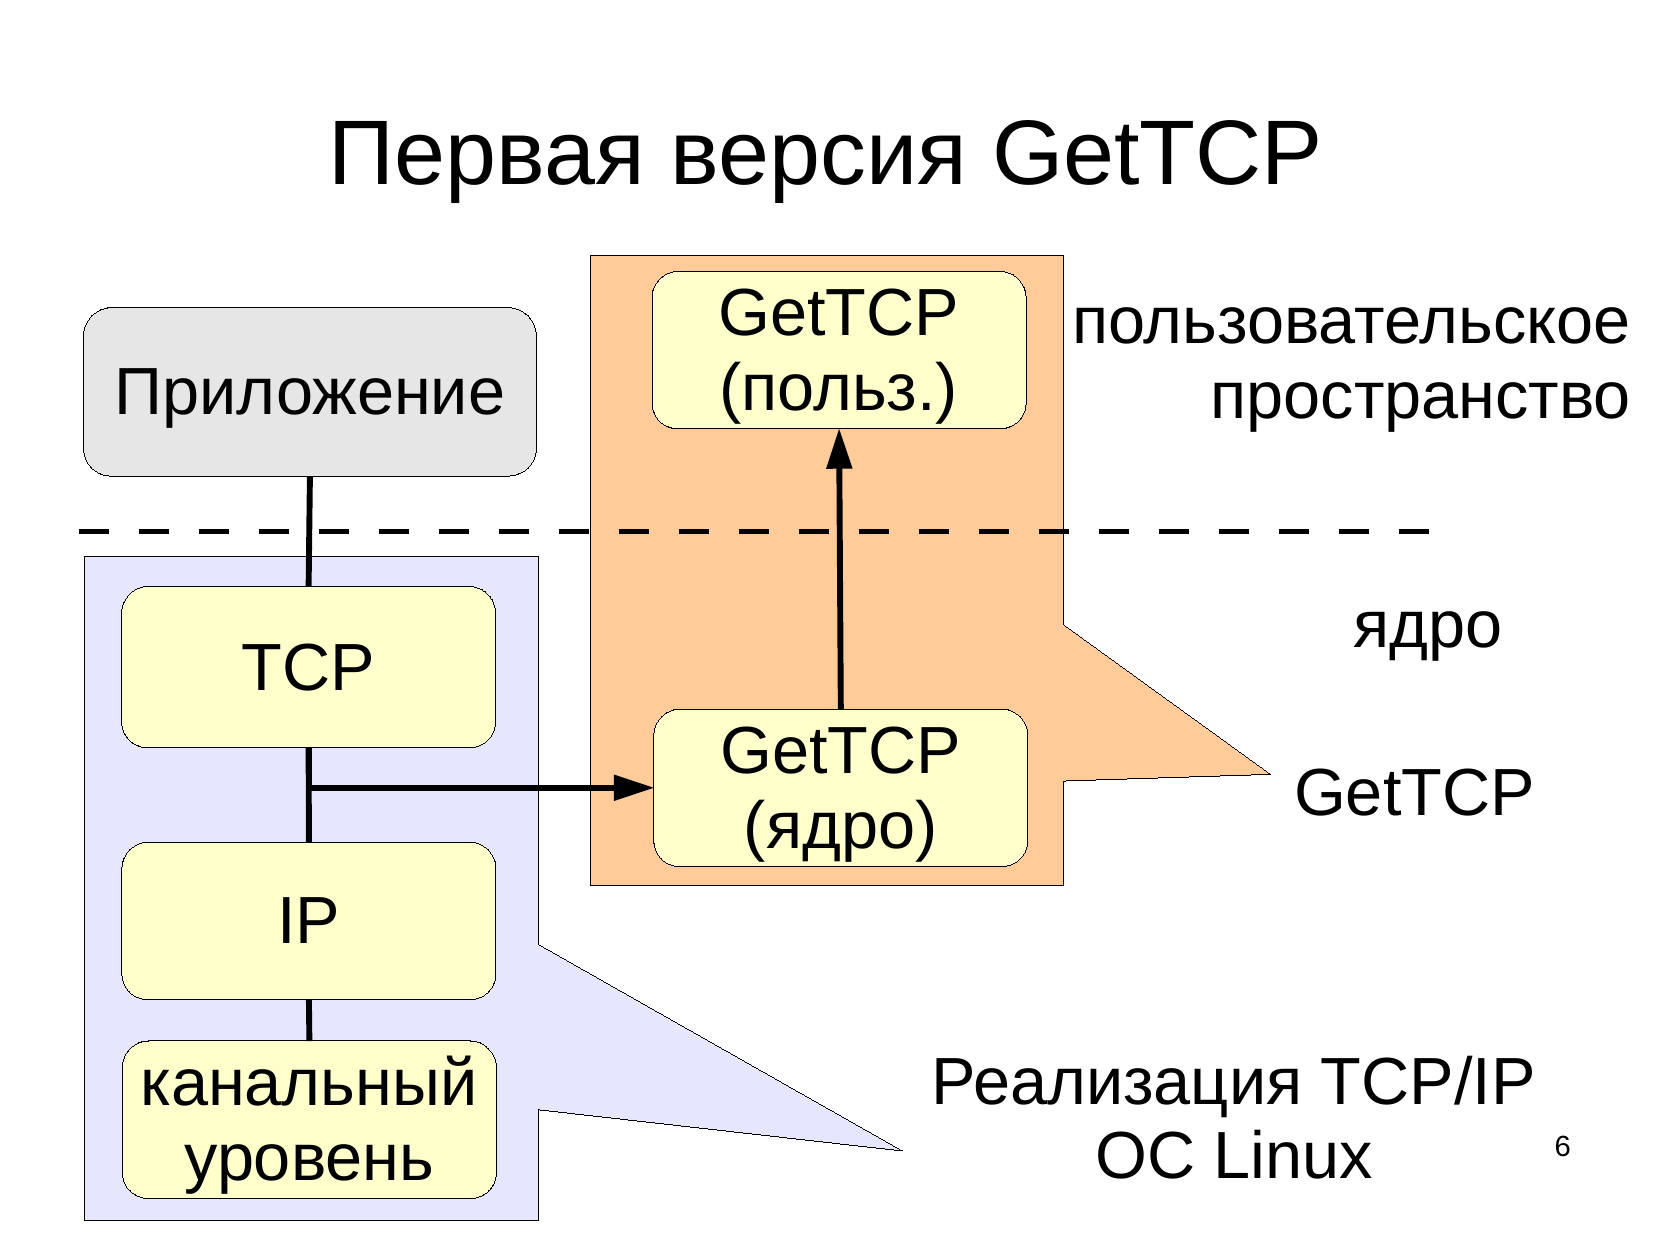

# Первая версия GetTCP
GetTCP
(польз.)
пользовательское
пространство
Приложение
ядро
TCP
GetTCP
(ядро)
GetTCP
IP
Реализация TCP/IP
ОС Linux
канальный
уровень
6